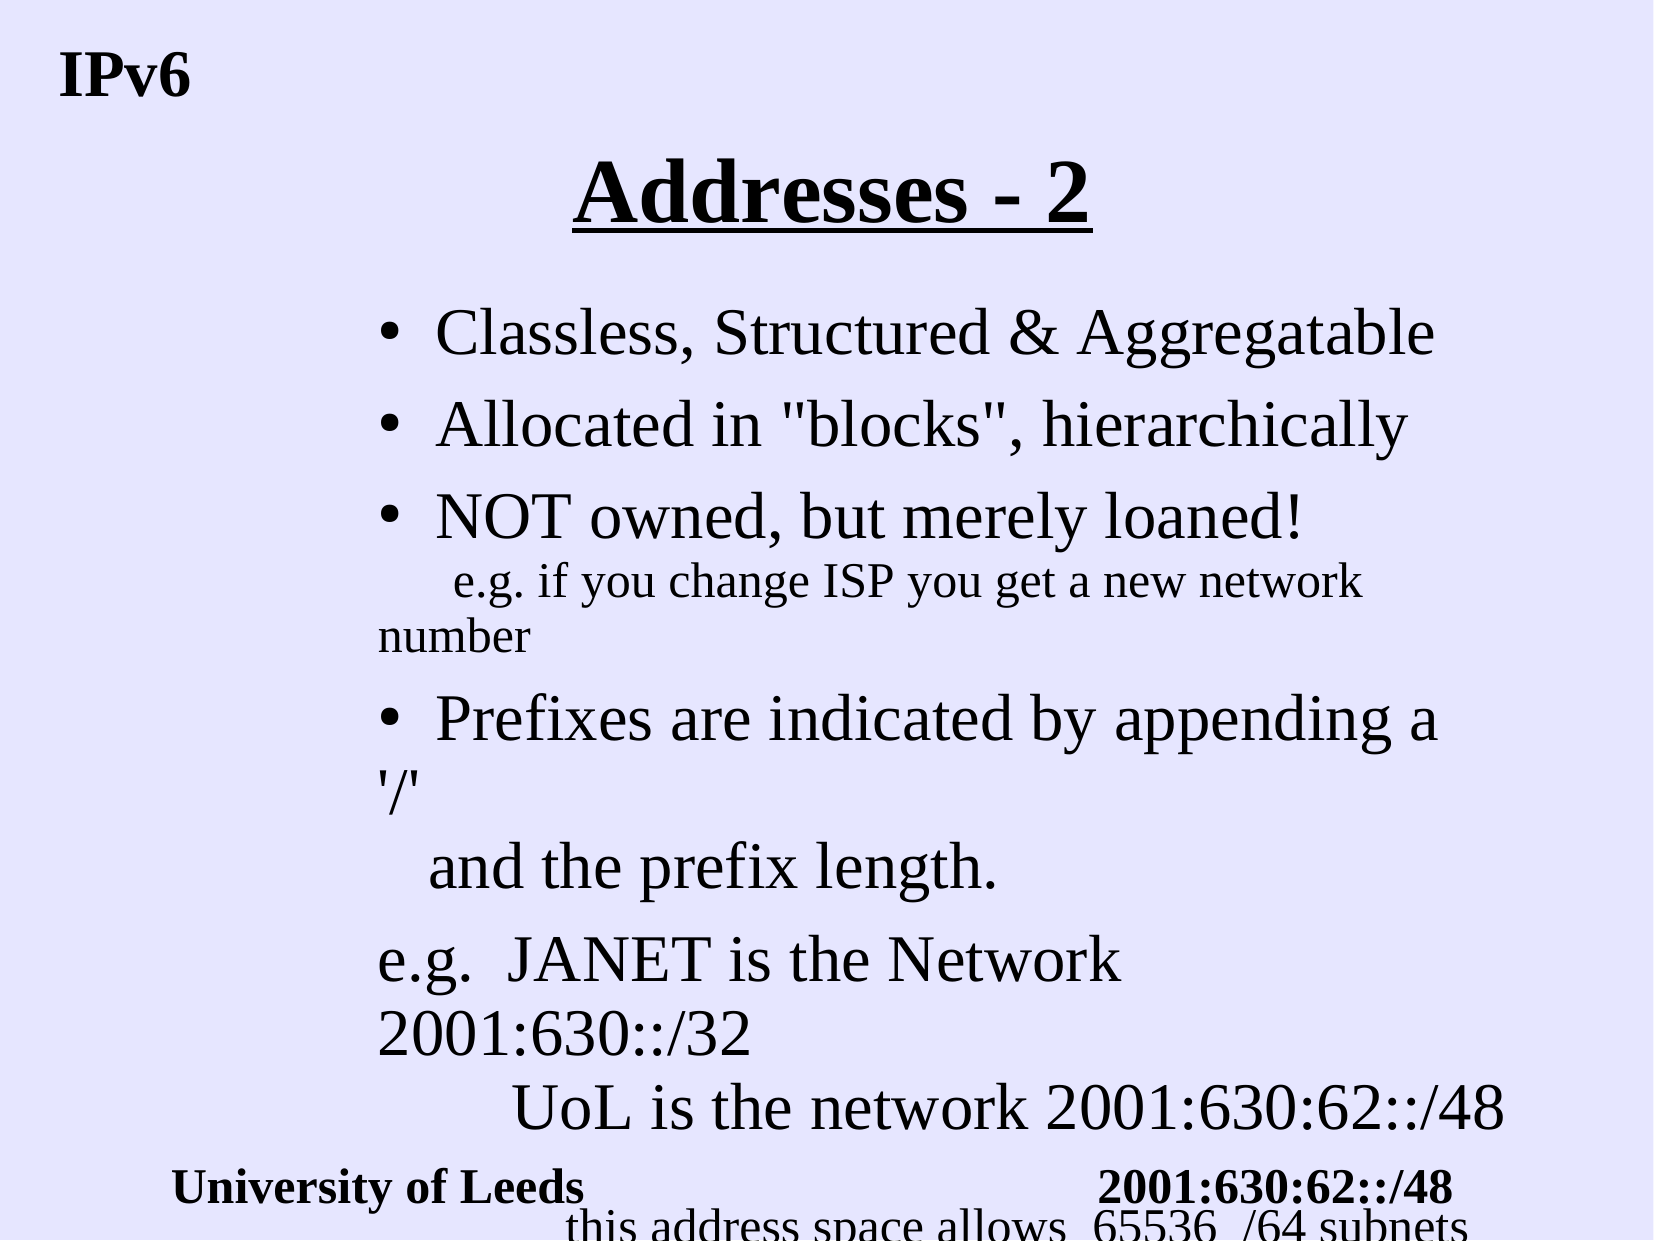

# Addresses - 2
 Classless, Structured & Aggregatable
 Allocated in "blocks", hierarchically
 NOT owned, but merely loaned!
 e.g. if you change ISP you get a new network number
 Prefixes are indicated by appending a '/'
 and the prefix length.
e.g. JANET is the Network 2001:630::/32
 UoL is the network 2001:630:62::/48
 this address space allows 65536 /64 subnets
 SoC would be 2001:630:62:144::/64